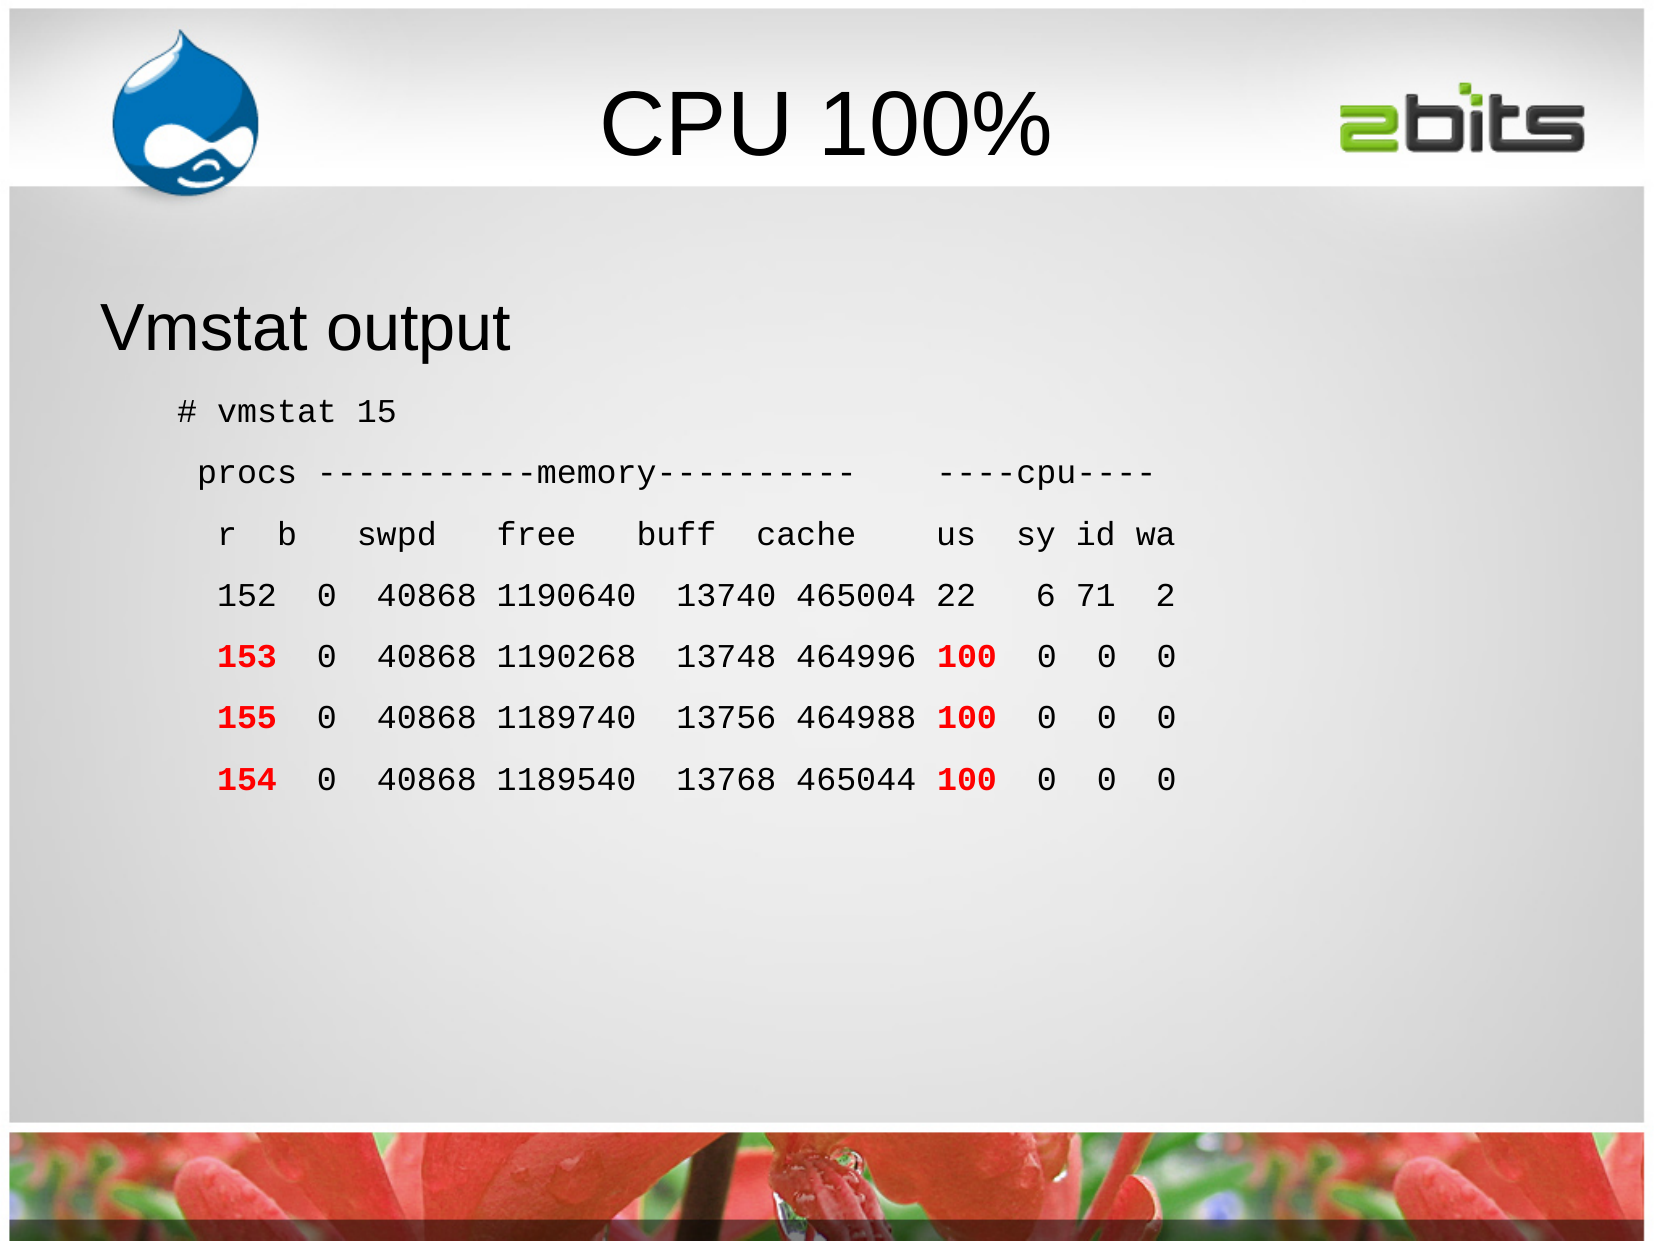

# CPU 100%
Vmstat output
# vmstat 15
 procs -----------memory---------- ----cpu----
 r b swpd free buff cache us sy id wa
 152 0 40868 1190640 13740 465004 22 6 71 2
 153 0 40868 1190268 13748 464996 100 0 0 0
 155 0 40868 1189740 13756 464988 100 0 0 0
 154 0 40868 1189540 13768 465044 100 0 0 0